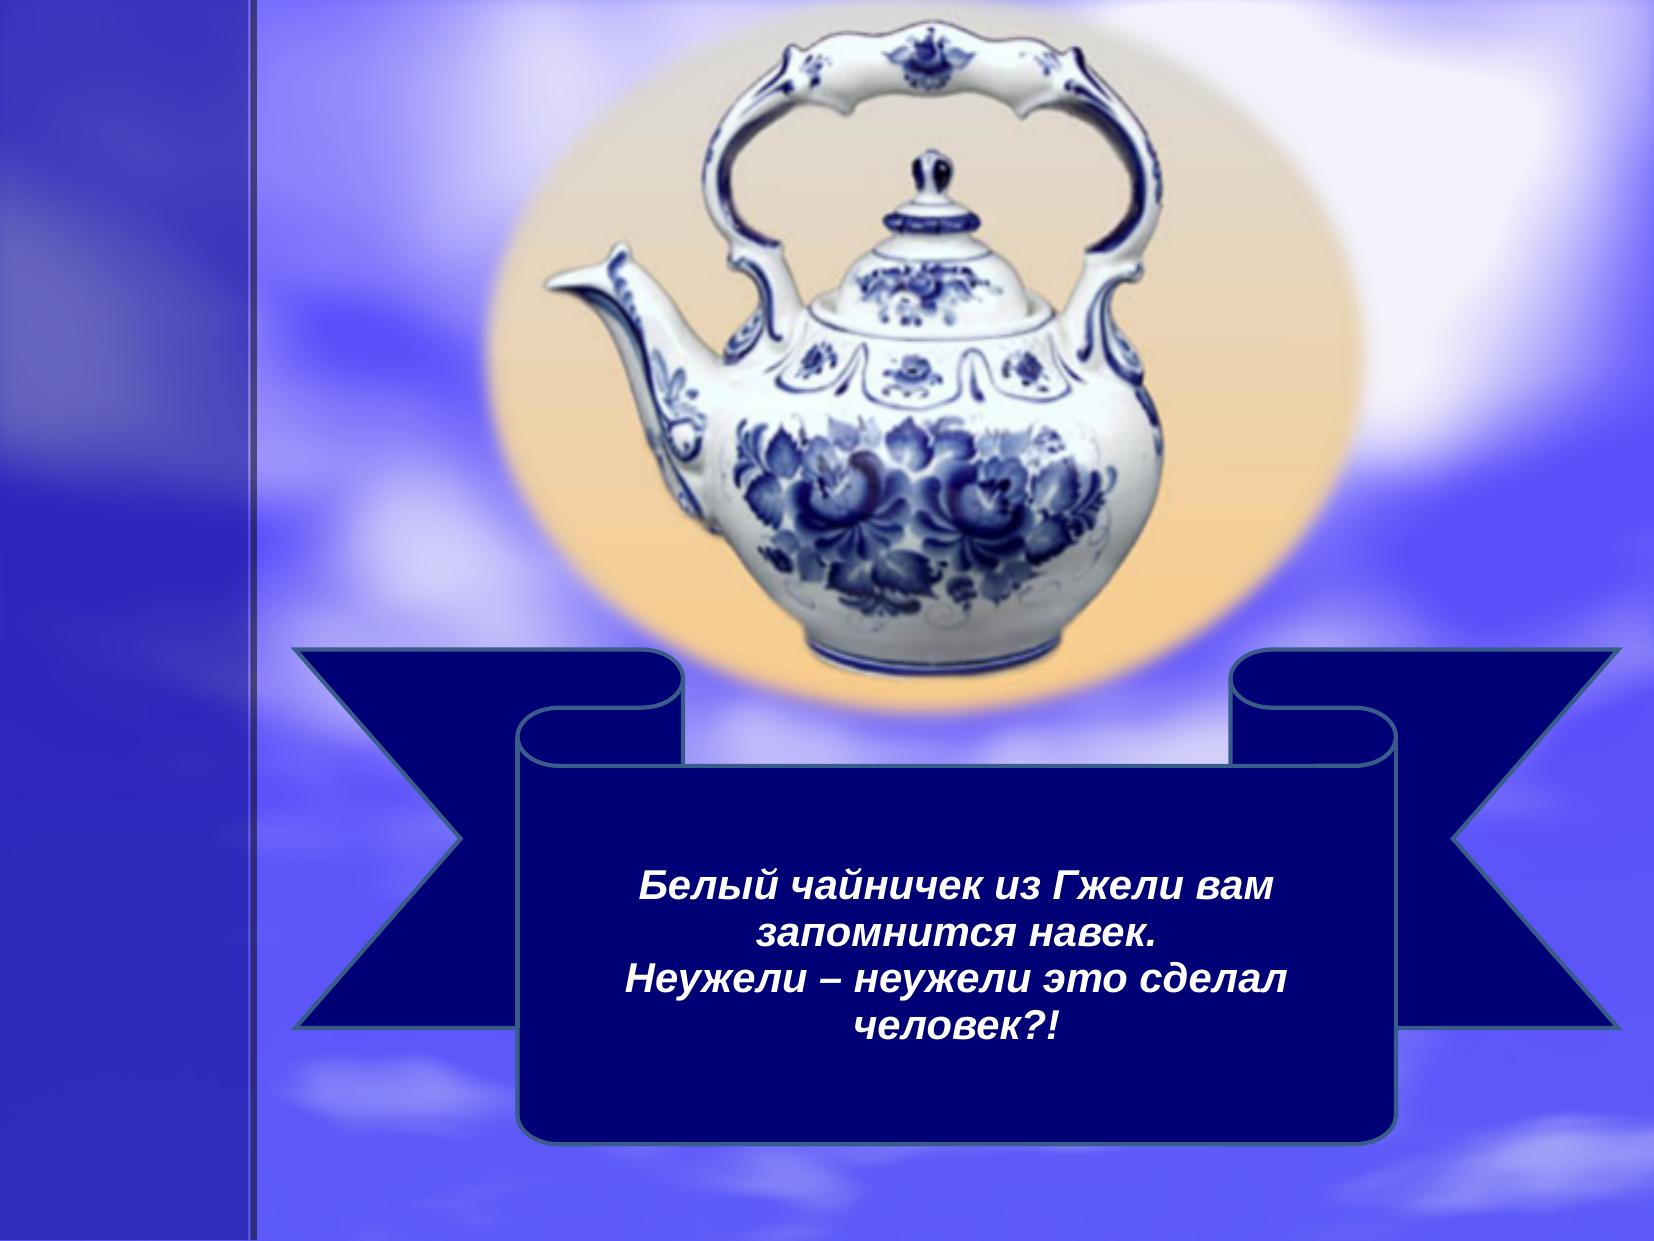

Белый чайничек из Гжели вам запомнится навек.
Неужели – неужели это сделал человек?!